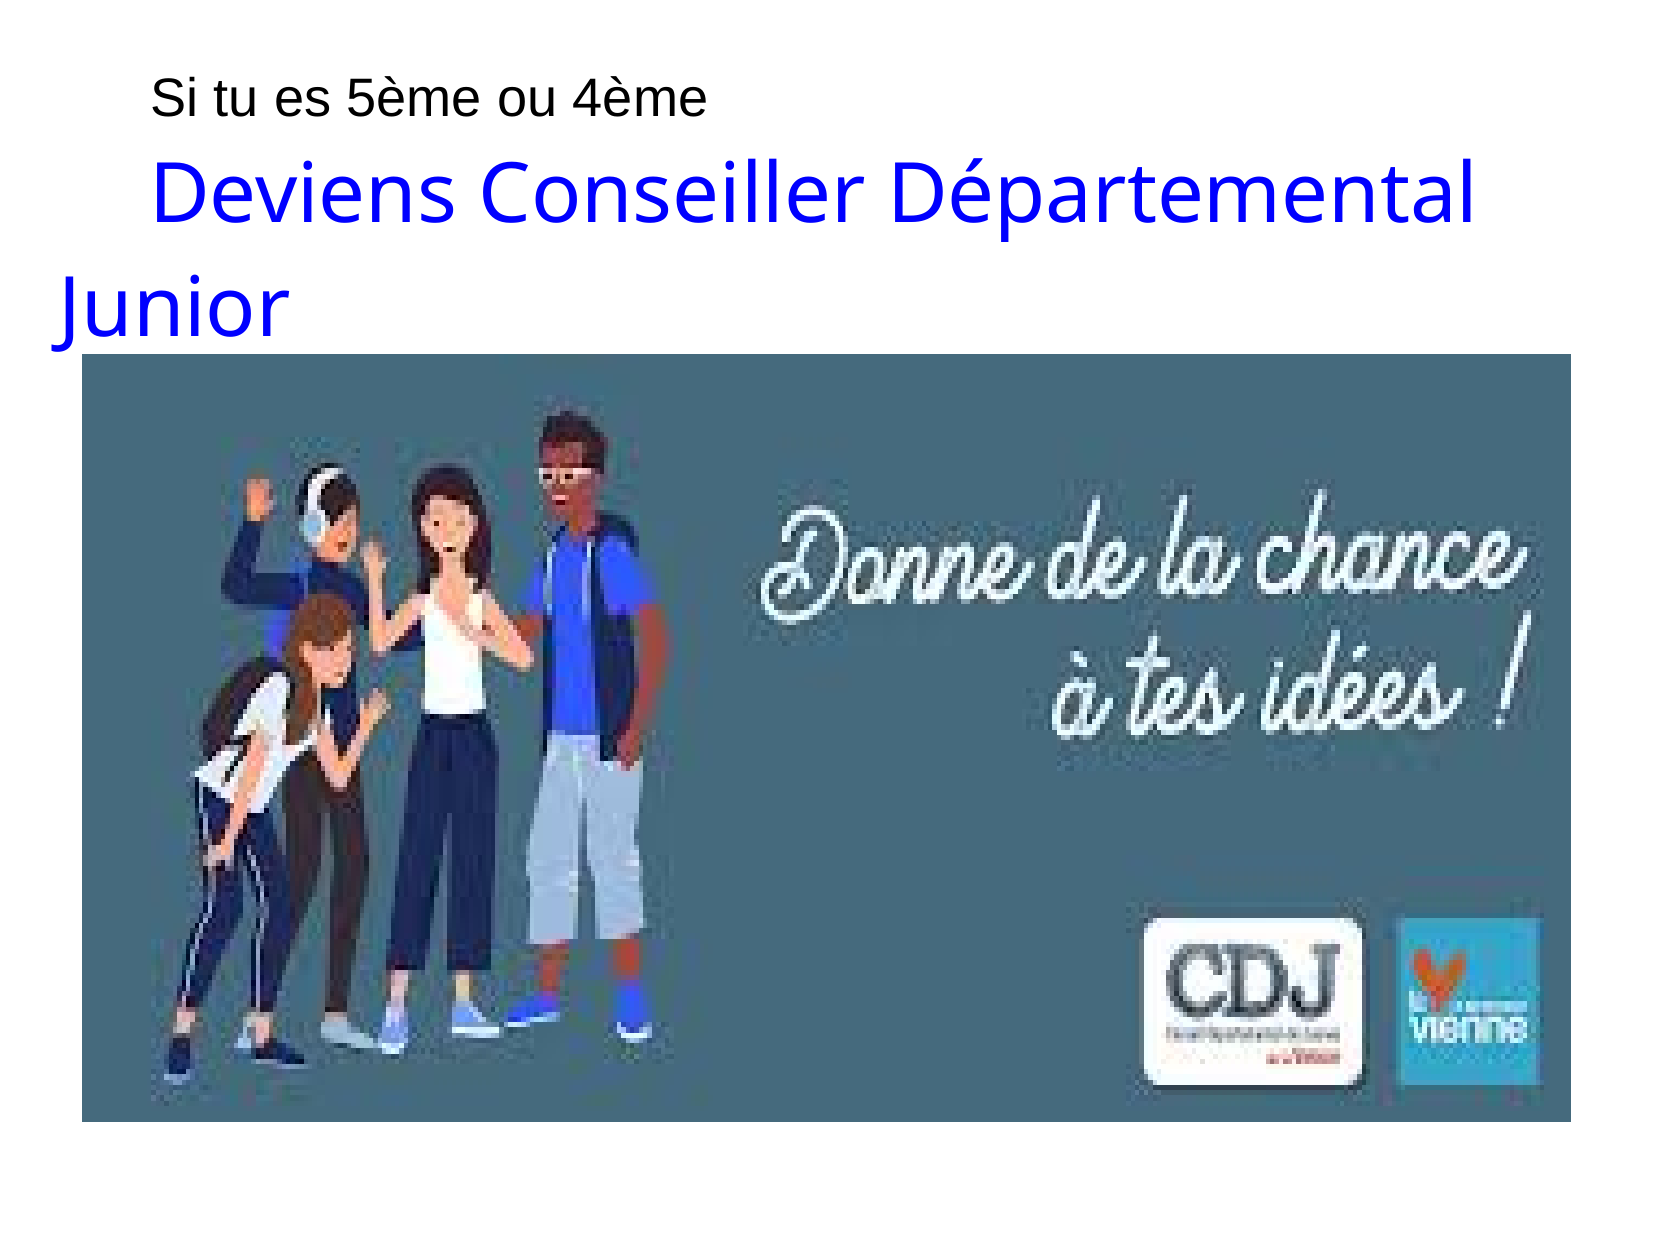

# Si tu es 5ème ou 4ème Deviens Conseiller Départemental Junior